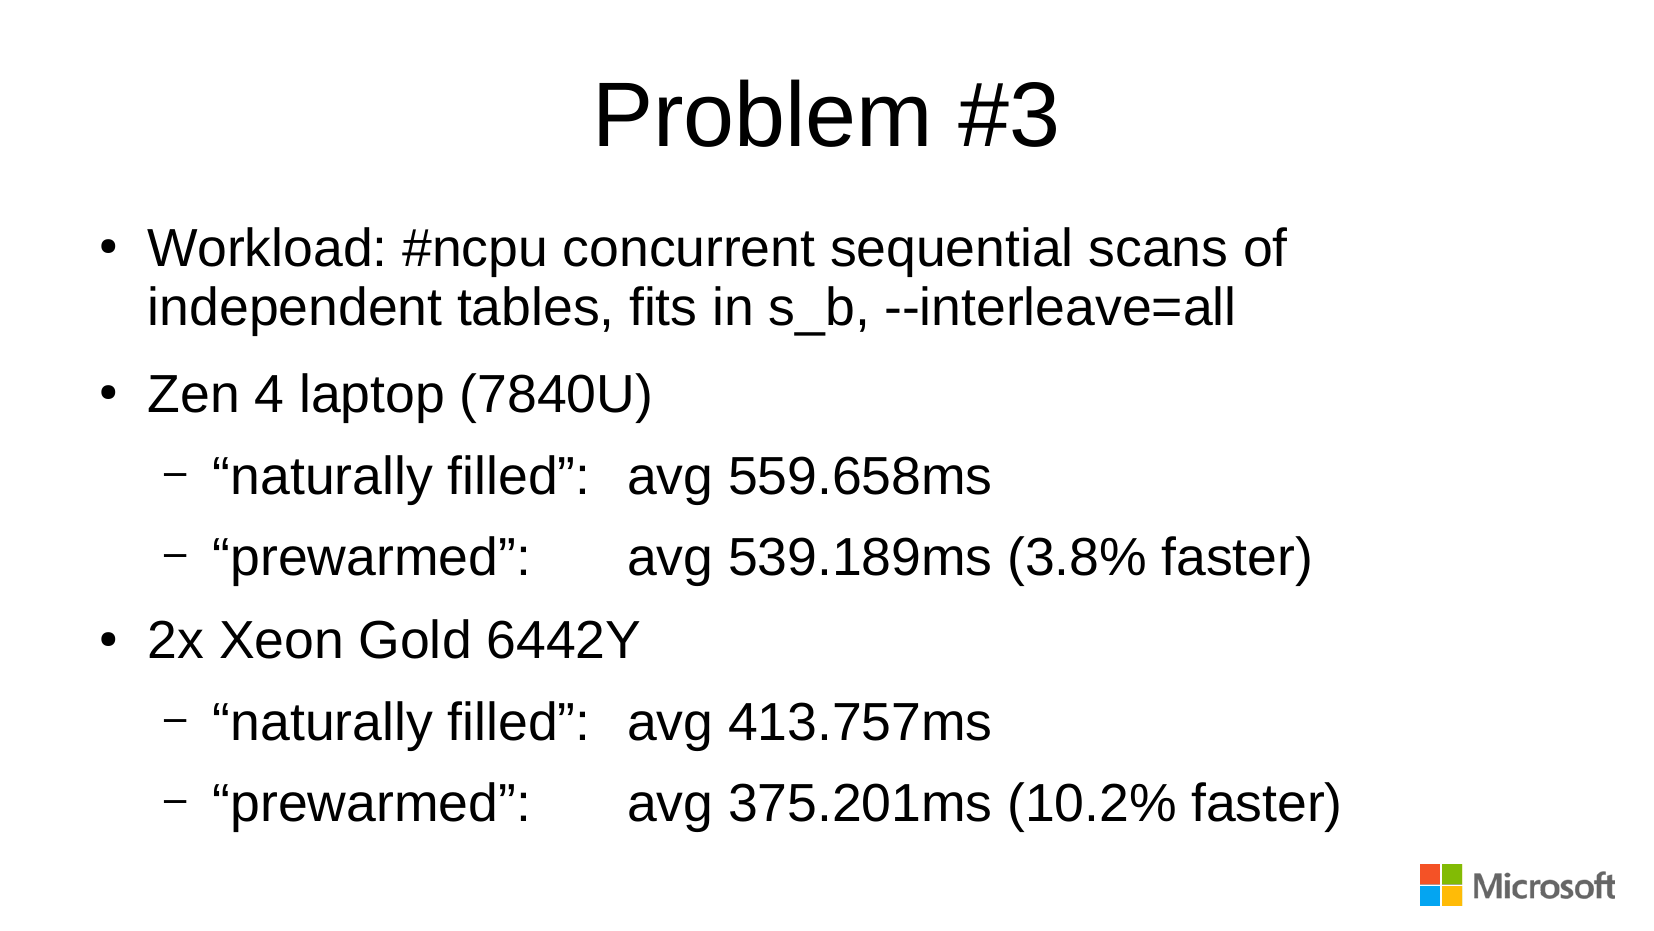

# Problem #3
Workload: #ncpu concurrent sequential scans of independent tables, fits in s_b, --interleave=all
Zen 4 laptop (7840U)
“naturally filled”:	avg 559.658ms
“prewarmed”: 		avg 539.189ms (3.8% faster)
2x Xeon Gold 6442Y
“naturally filled”:	avg 413.757ms
“prewarmed”:		avg 375.201ms (10.2% faster)